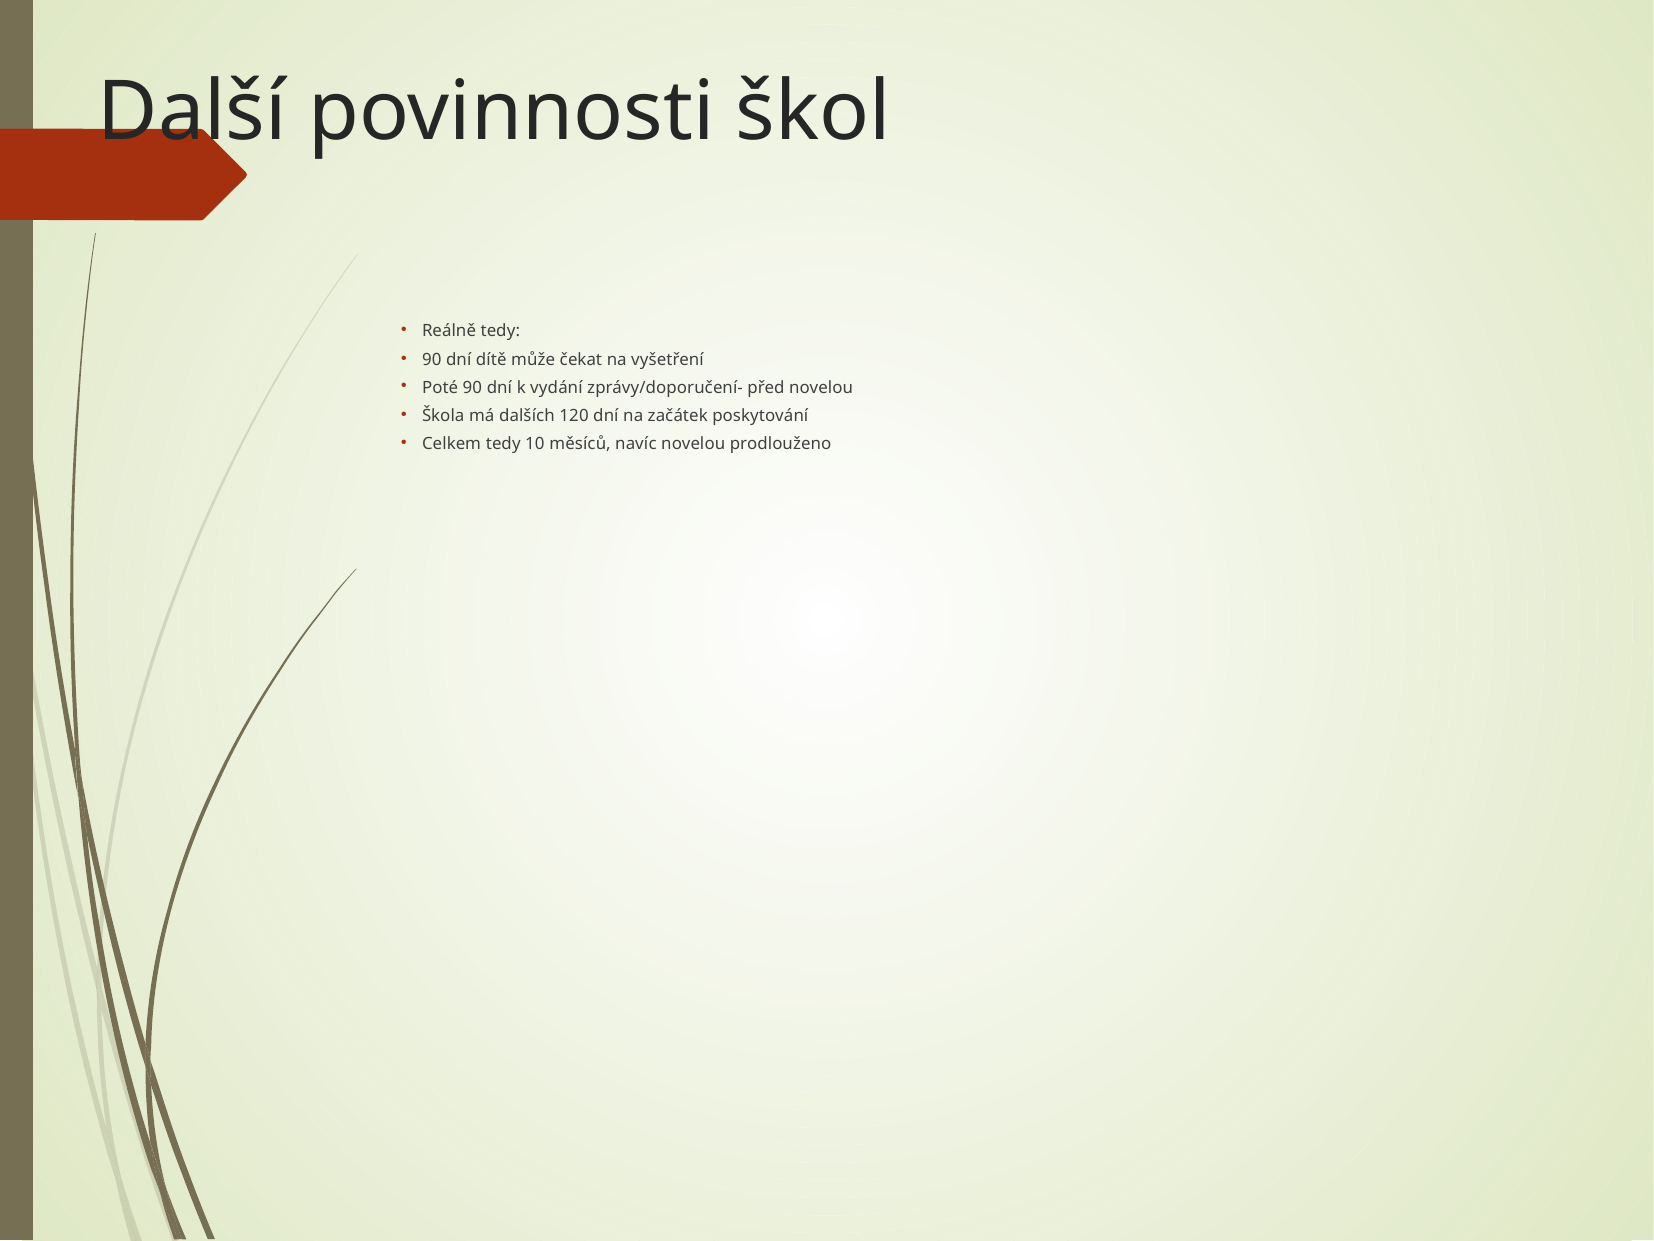

# Další povinnosti škol
Reálně tedy:
90 dní dítě může čekat na vyšetření
Poté 90 dní k vydání zprávy/doporučení- před novelou
Škola má dalších 120 dní na začátek poskytování
Celkem tedy 10 měsíců, navíc novelou prodlouženo